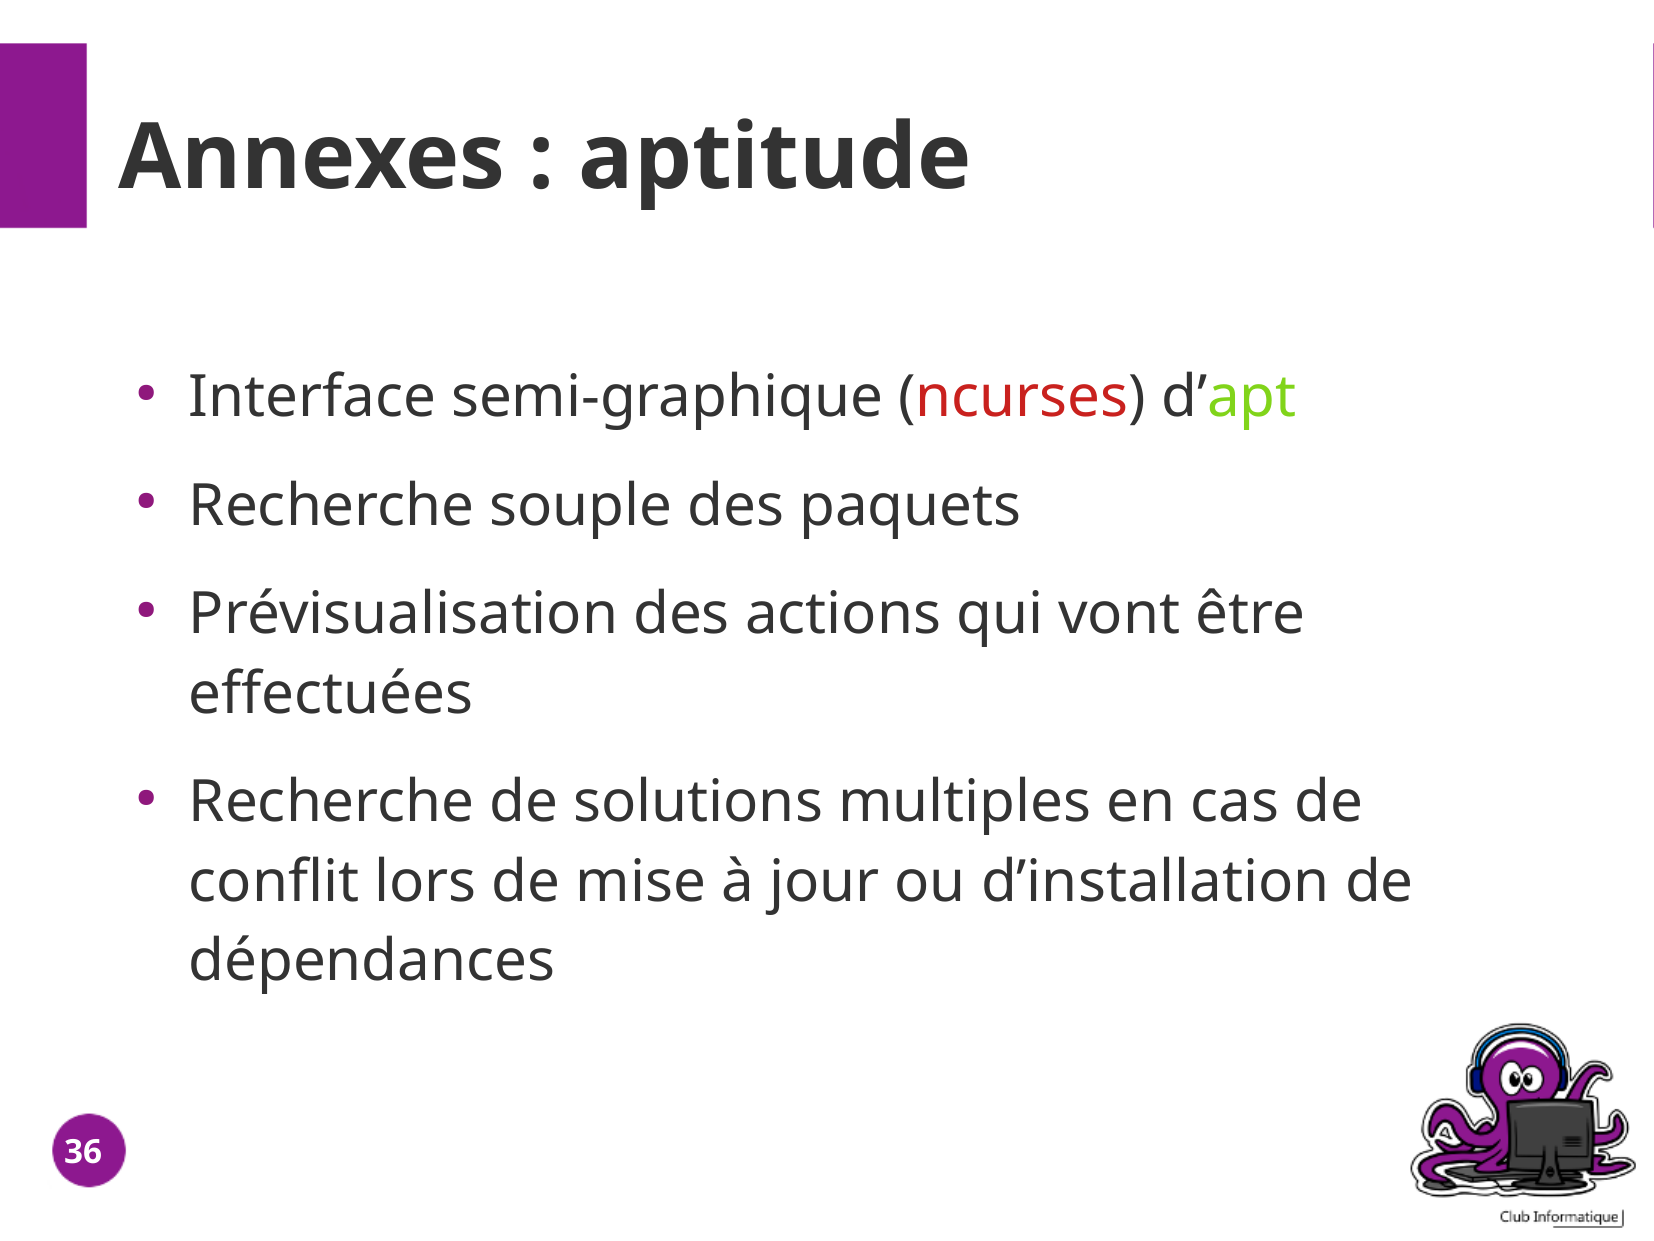

# Annexes : aptitude
Interface semi-graphique (ncurses) d’apt
Recherche souple des paquets
Prévisualisation des actions qui vont être effectuées
Recherche de solutions multiples en cas de conflit lors de mise à jour ou d’installation de dépendances
36